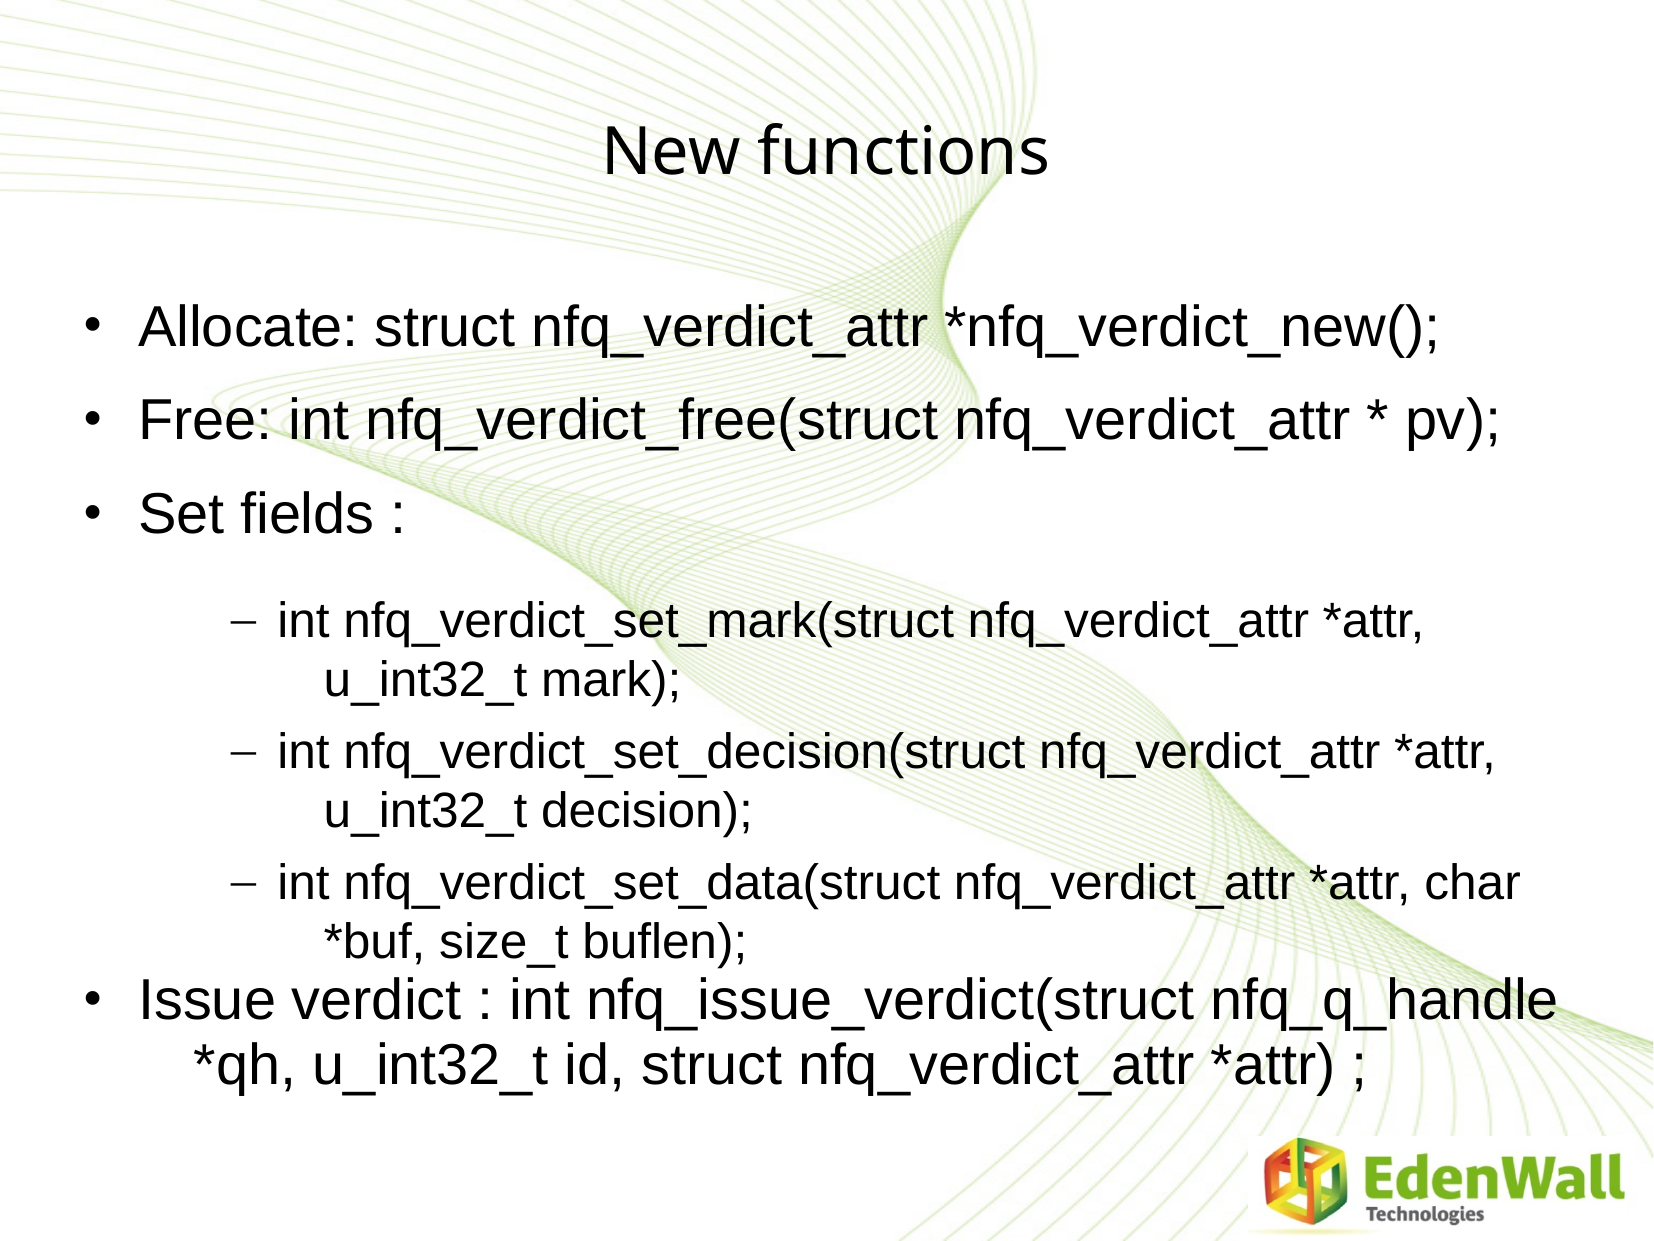

# New functions
Allocate: struct nfq_verdict_attr *nfq_verdict_new();
Free: int nfq_verdict_free(struct nfq_verdict_attr * pv);
Set fields :
int nfq_verdict_set_mark(struct nfq_verdict_attr *attr, u_int32_t mark);
int nfq_verdict_set_decision(struct nfq_verdict_attr *attr, u_int32_t decision);
int nfq_verdict_set_data(struct nfq_verdict_attr *attr, char *buf, size_t buflen);
Issue verdict : int nfq_issue_verdict(struct nfq_q_handle *qh, u_int32_t id, struct nfq_verdict_attr *attr) ;